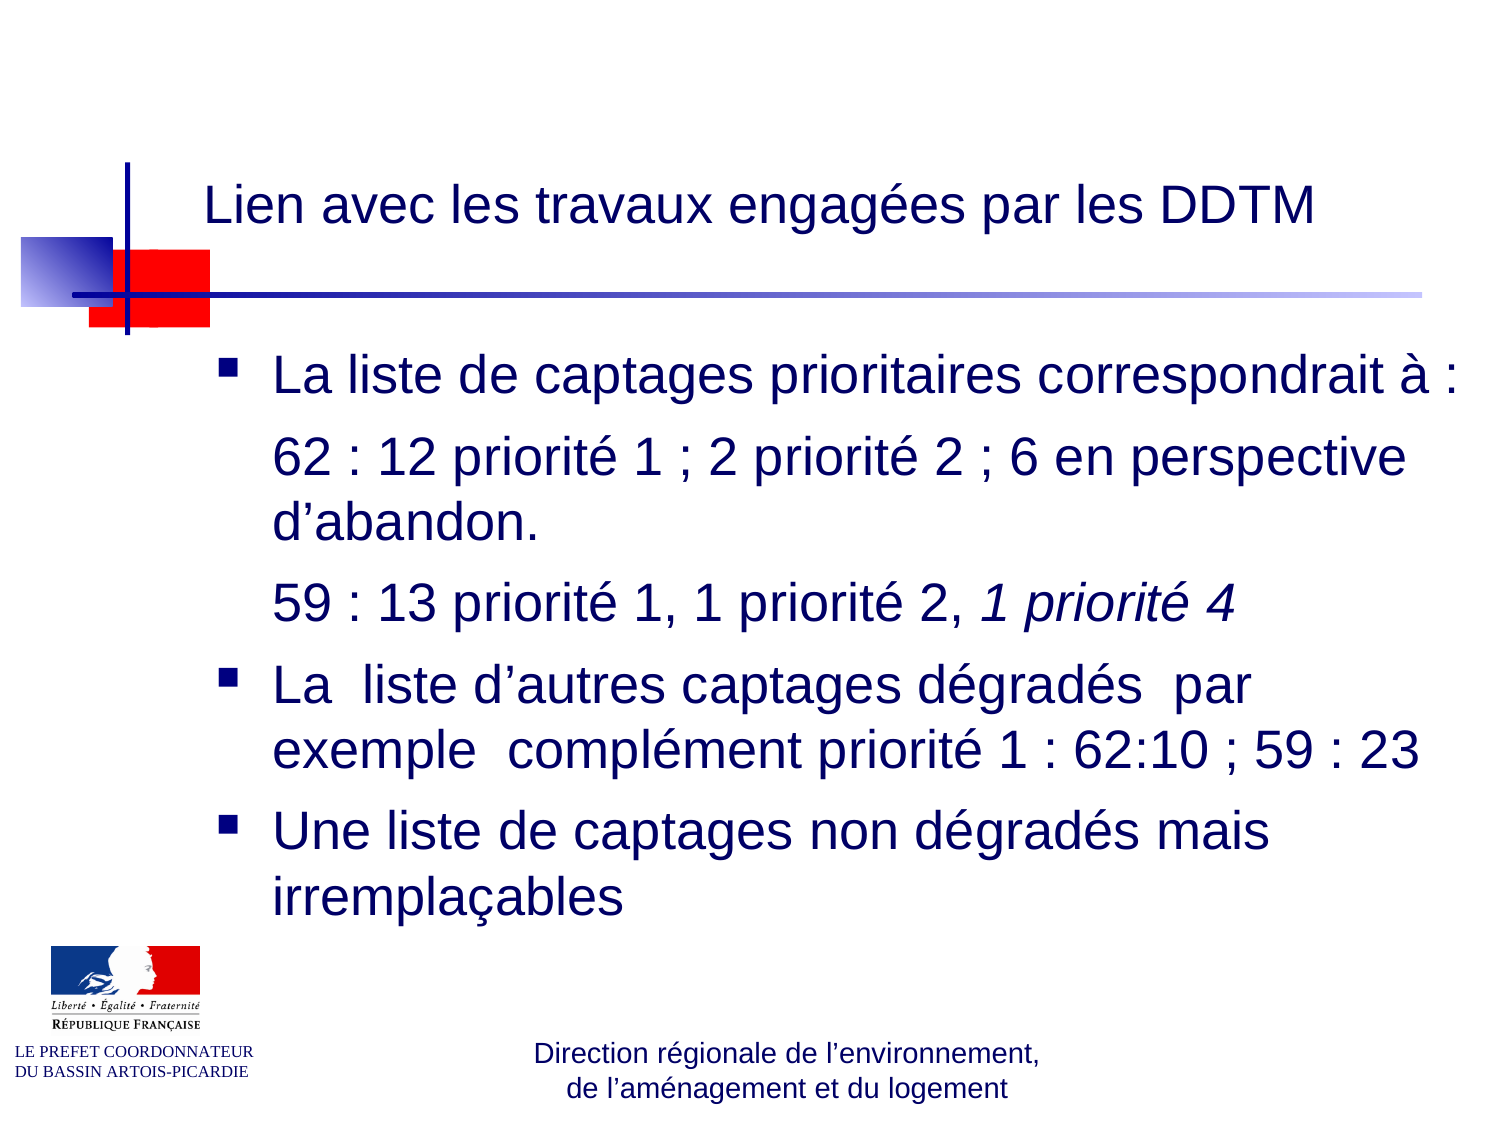

# Lien avec les travaux engagées par les DDTM
La liste de captages prioritaires correspondrait à :
62 : 12 priorité 1 ; 2 priorité 2 ; 6 en perspective d’abandon.
59 : 13 priorité 1, 1 priorité 2, 1 priorité 4
La liste d’autres captages dégradés  par exemple complément priorité 1 : 62:10 ; 59 : 23
Une liste de captages non dégradés mais irremplaçables